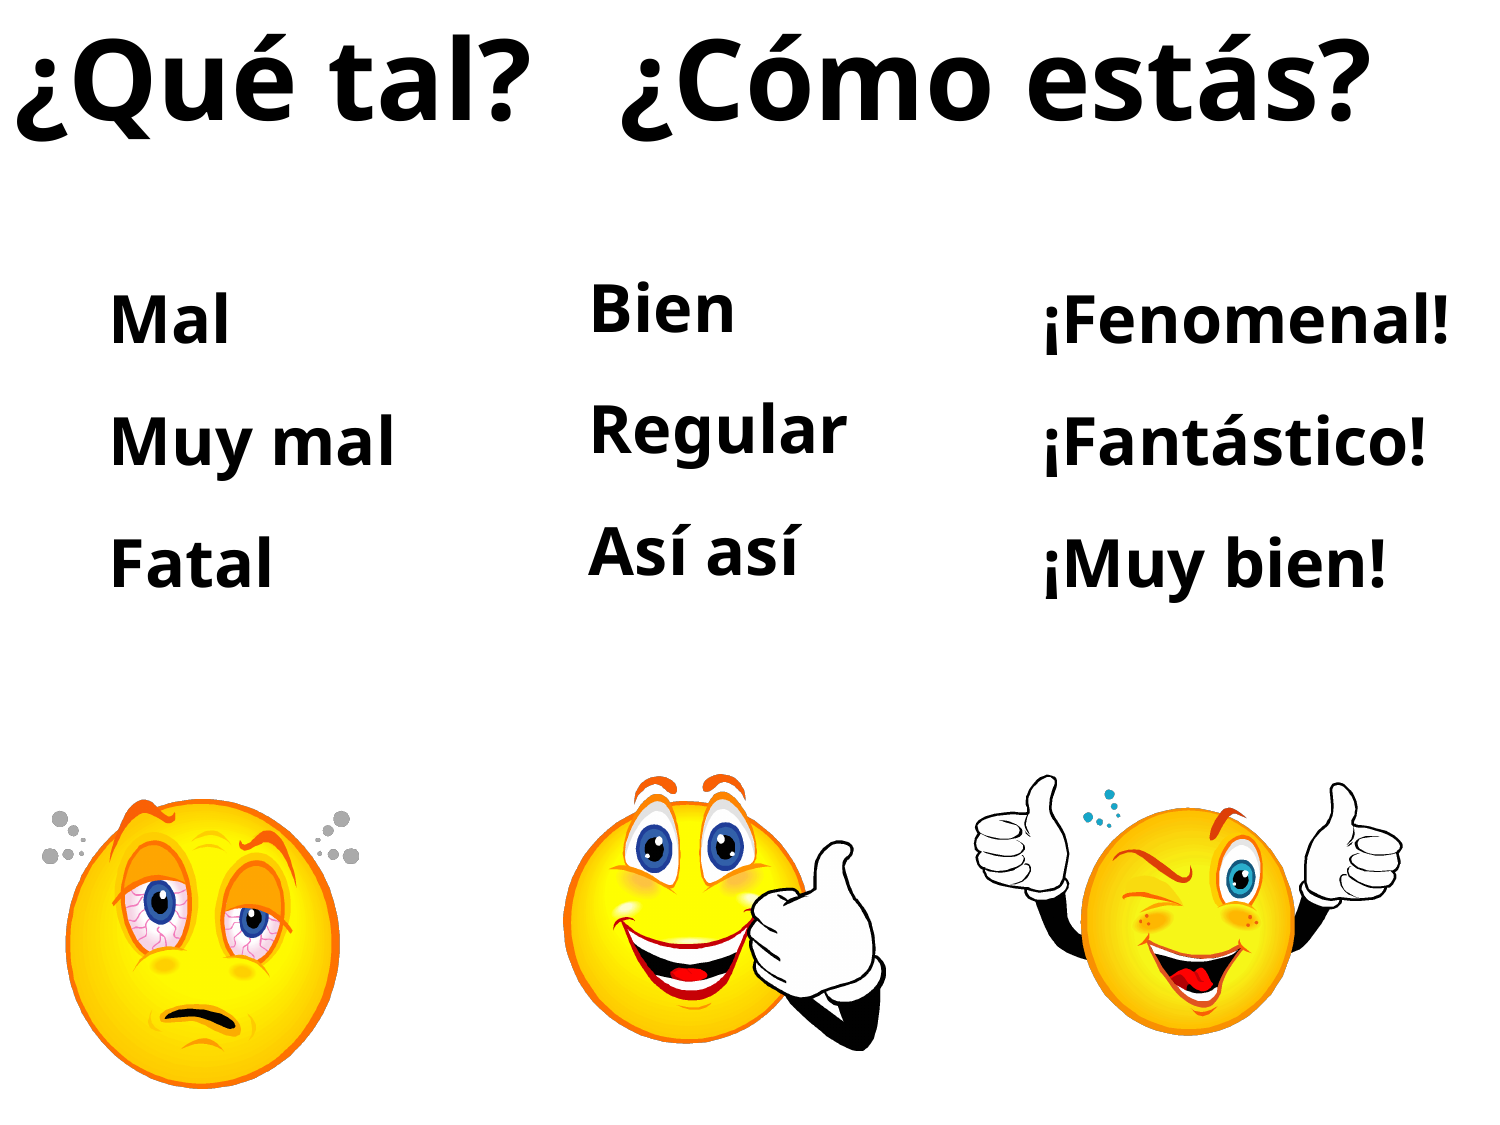

¿Qué tal? ¿Cómo estás?
Bien
Regular
Así así
Mal
Muy mal
Fatal
¡Fenomenal!
¡Fantástico!
¡Muy bien!